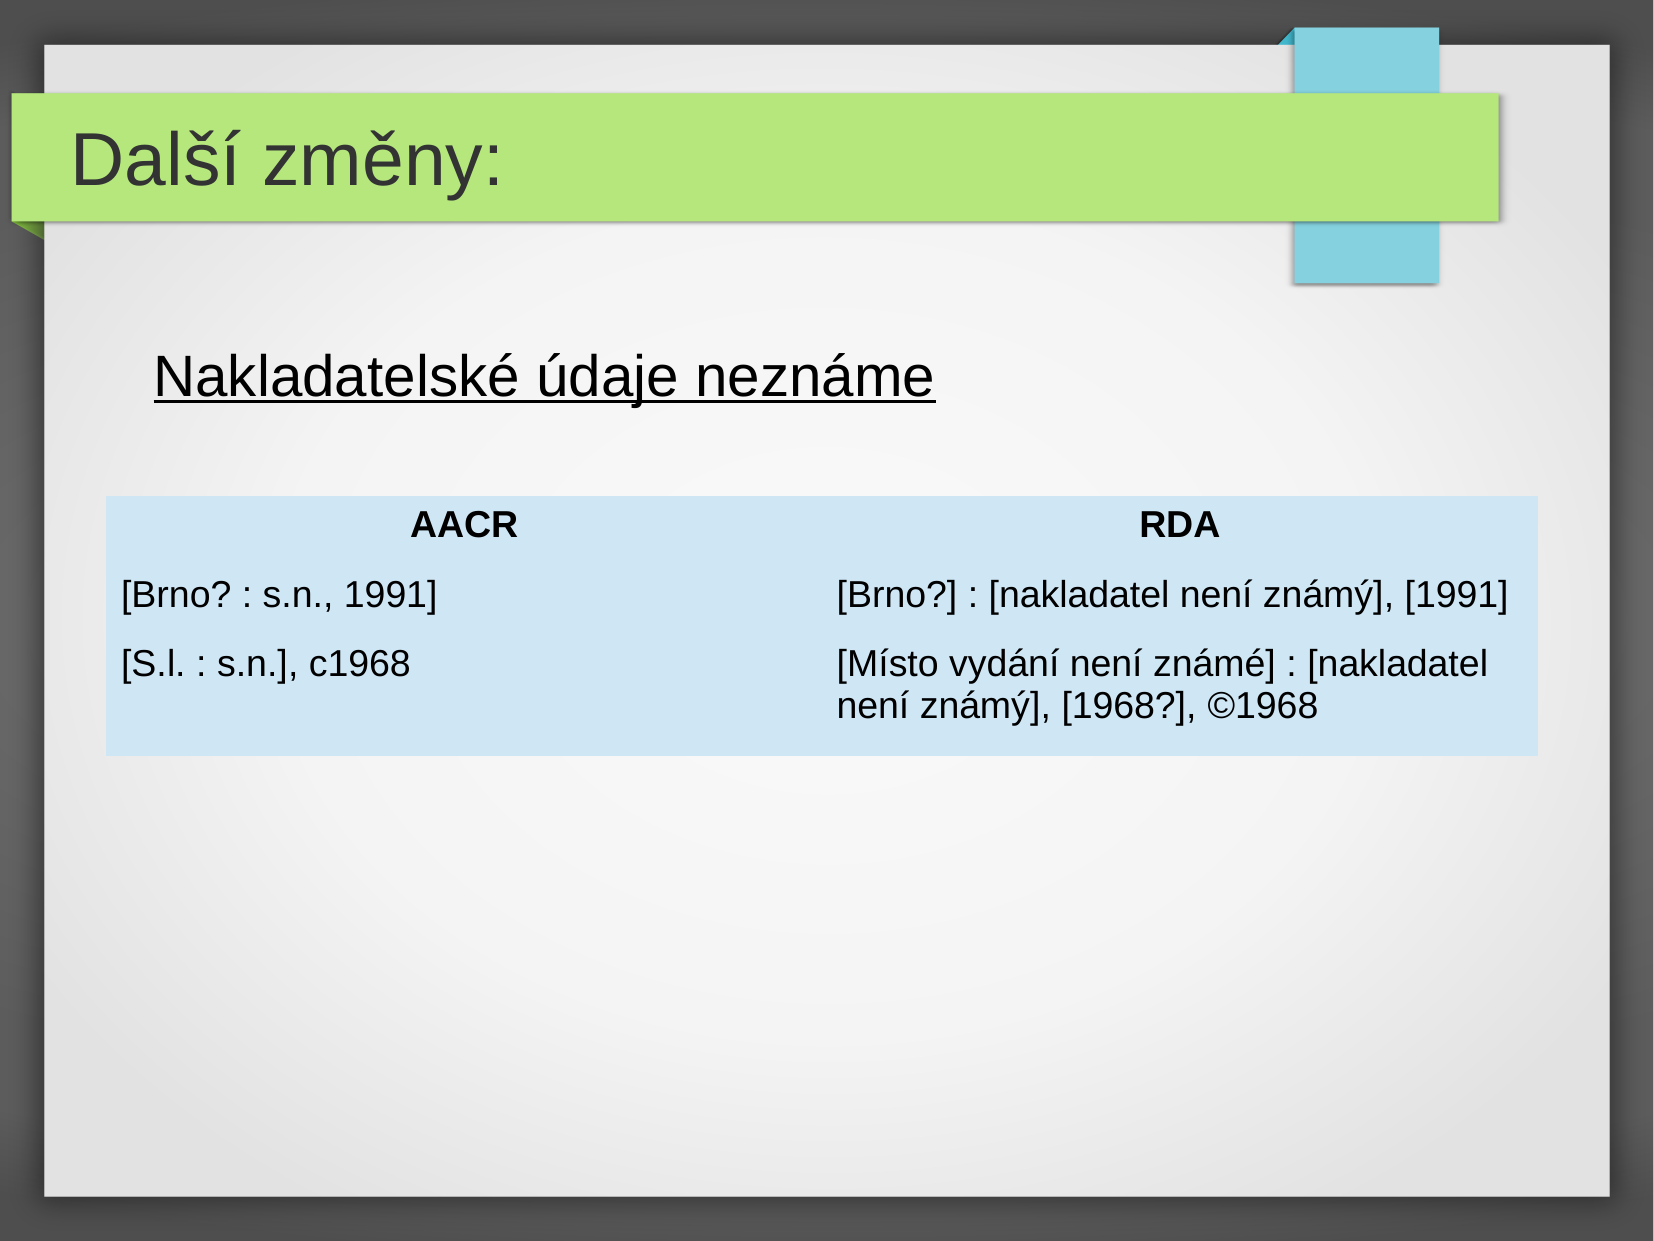

# Další změny:
Nakladatelské údaje neznáme
| AACR | RDA |
| --- | --- |
| [Brno? : s.n., 1991] | [Brno?] : [nakladatel není známý], [1991] |
| [S.l. : s.n.], c1968 | [Místo vydání není známé] : [nakladatel není známý], [1968?], ©1968 |